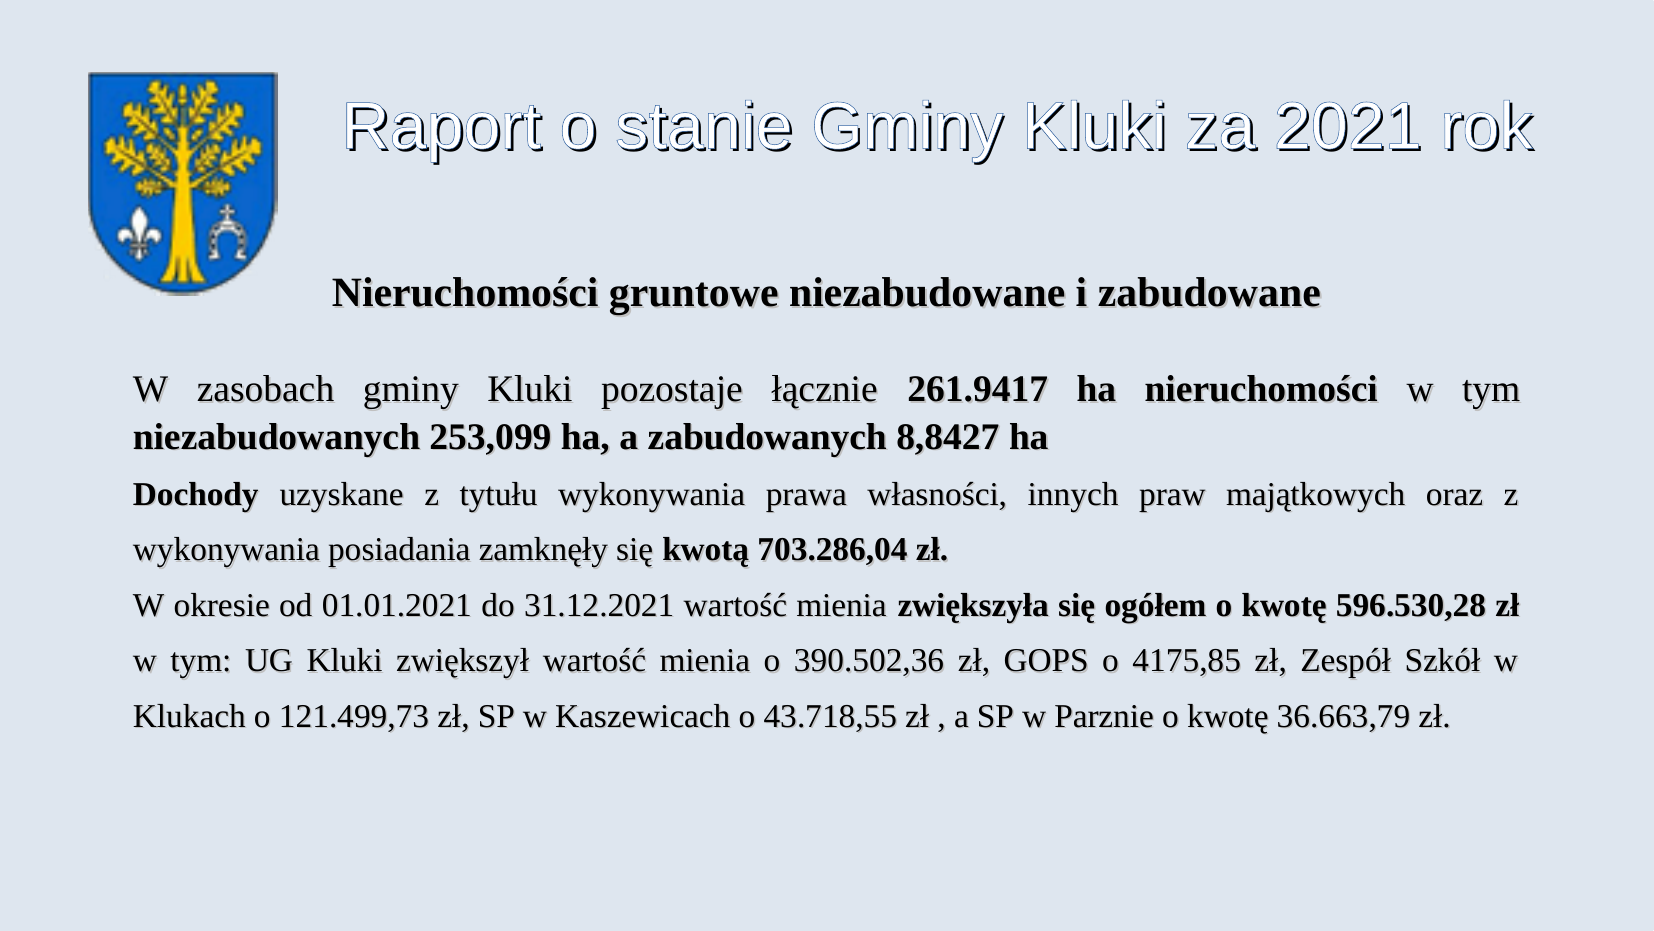

# Raport o stanie Gminy Kluki za 2021 rok
Nieruchomości gruntowe niezabudowane i zabudowane
W zasobach gminy Kluki pozostaje łącznie 261.9417 ha nieruchomości w tym niezabudowanych 253,099 ha, a zabudowanych 8,8427 ha
Dochody uzyskane z tytułu wykonywania prawa własności, innych praw majątkowych oraz z wykonywania posiadania zamknęły się kwotą 703.286,04 zł.
W okresie od 01.01.2021 do 31.12.2021 wartość mienia zwiększyła się ogółem o kwotę 596.530,28 zł w tym: UG Kluki zwiększył wartość mienia o 390.502,36 zł, GOPS o 4175,85 zł, Zespół Szkół w Klukach o 121.499,73 zł, SP w Kaszewicach o 43.718,55 zł , a SP w Parznie o kwotę 36.663,79 zł.
9 czerwca 2022
46